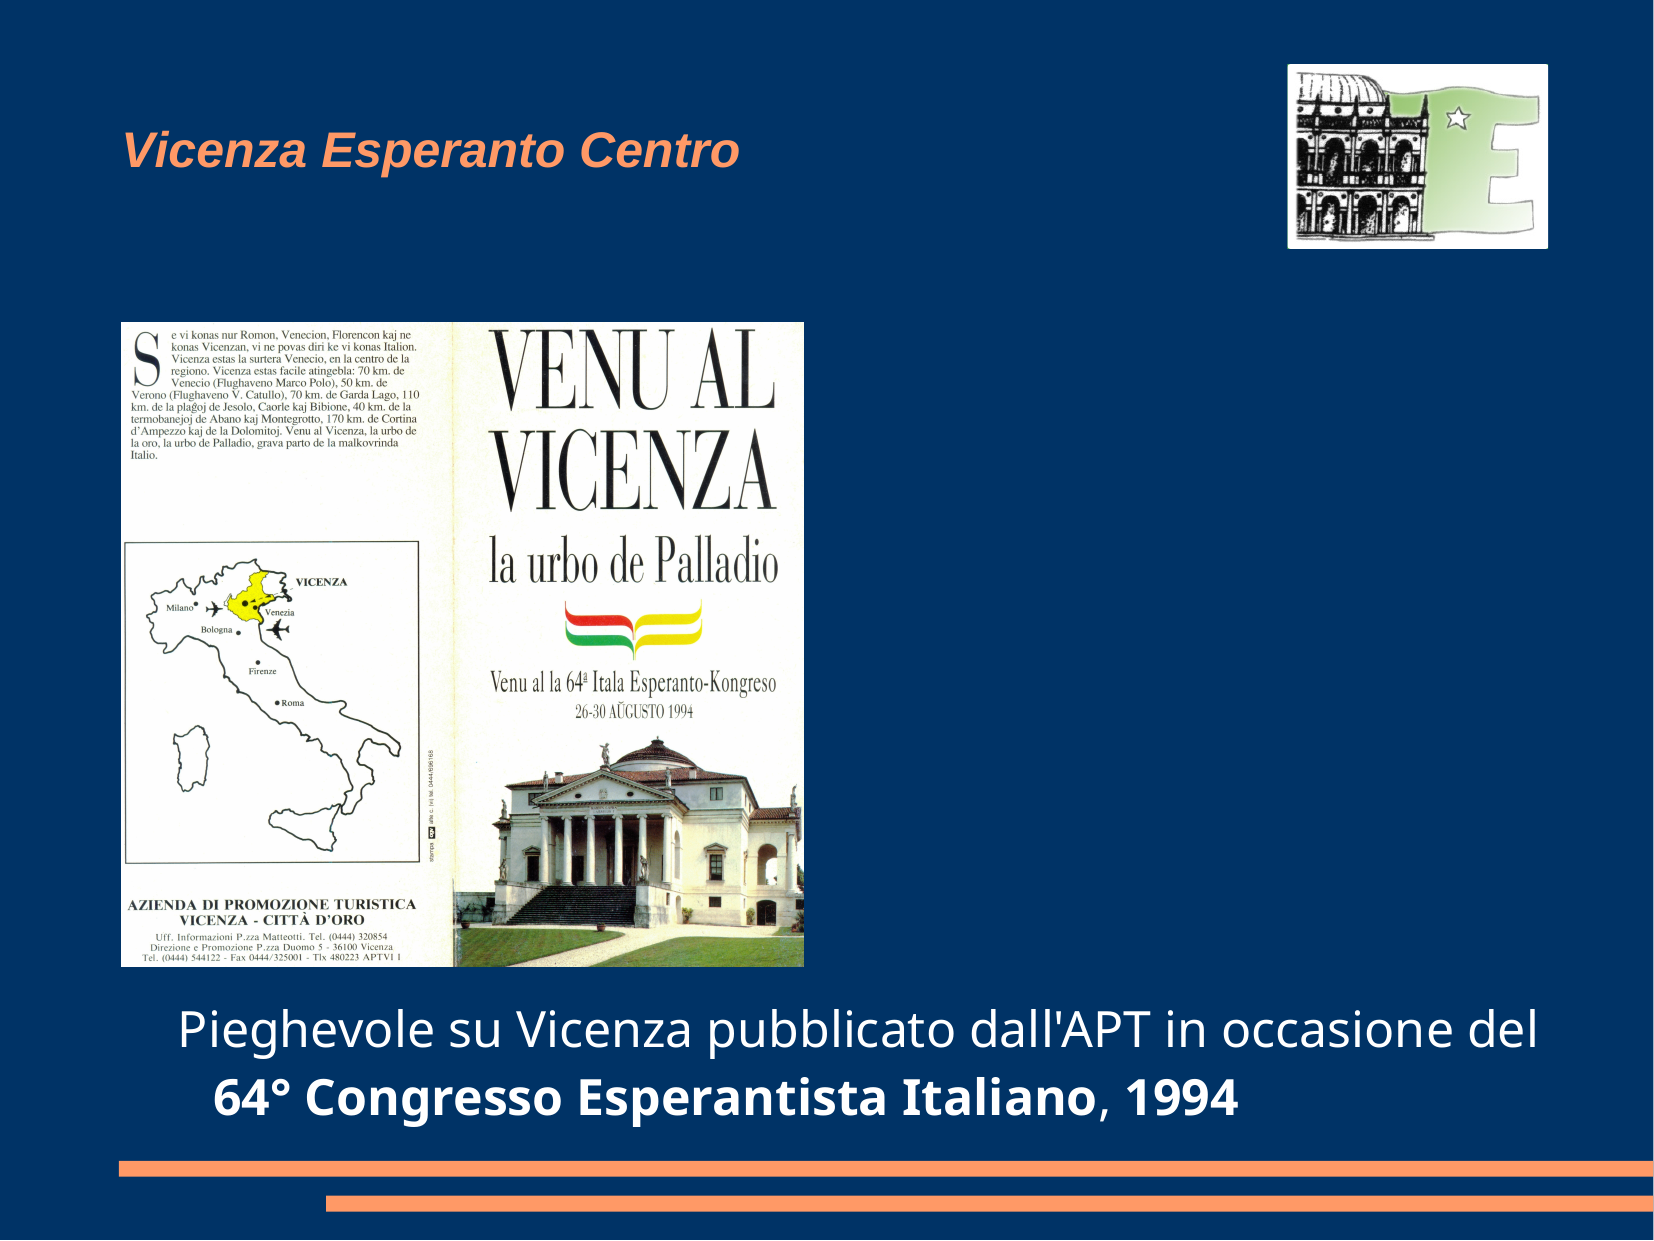

# Vicenza Esperanto Centro
Pieghevole su Vicenza pubblicato dall'APT in occasione del 64° Congresso Esperantista Italiano, 1994